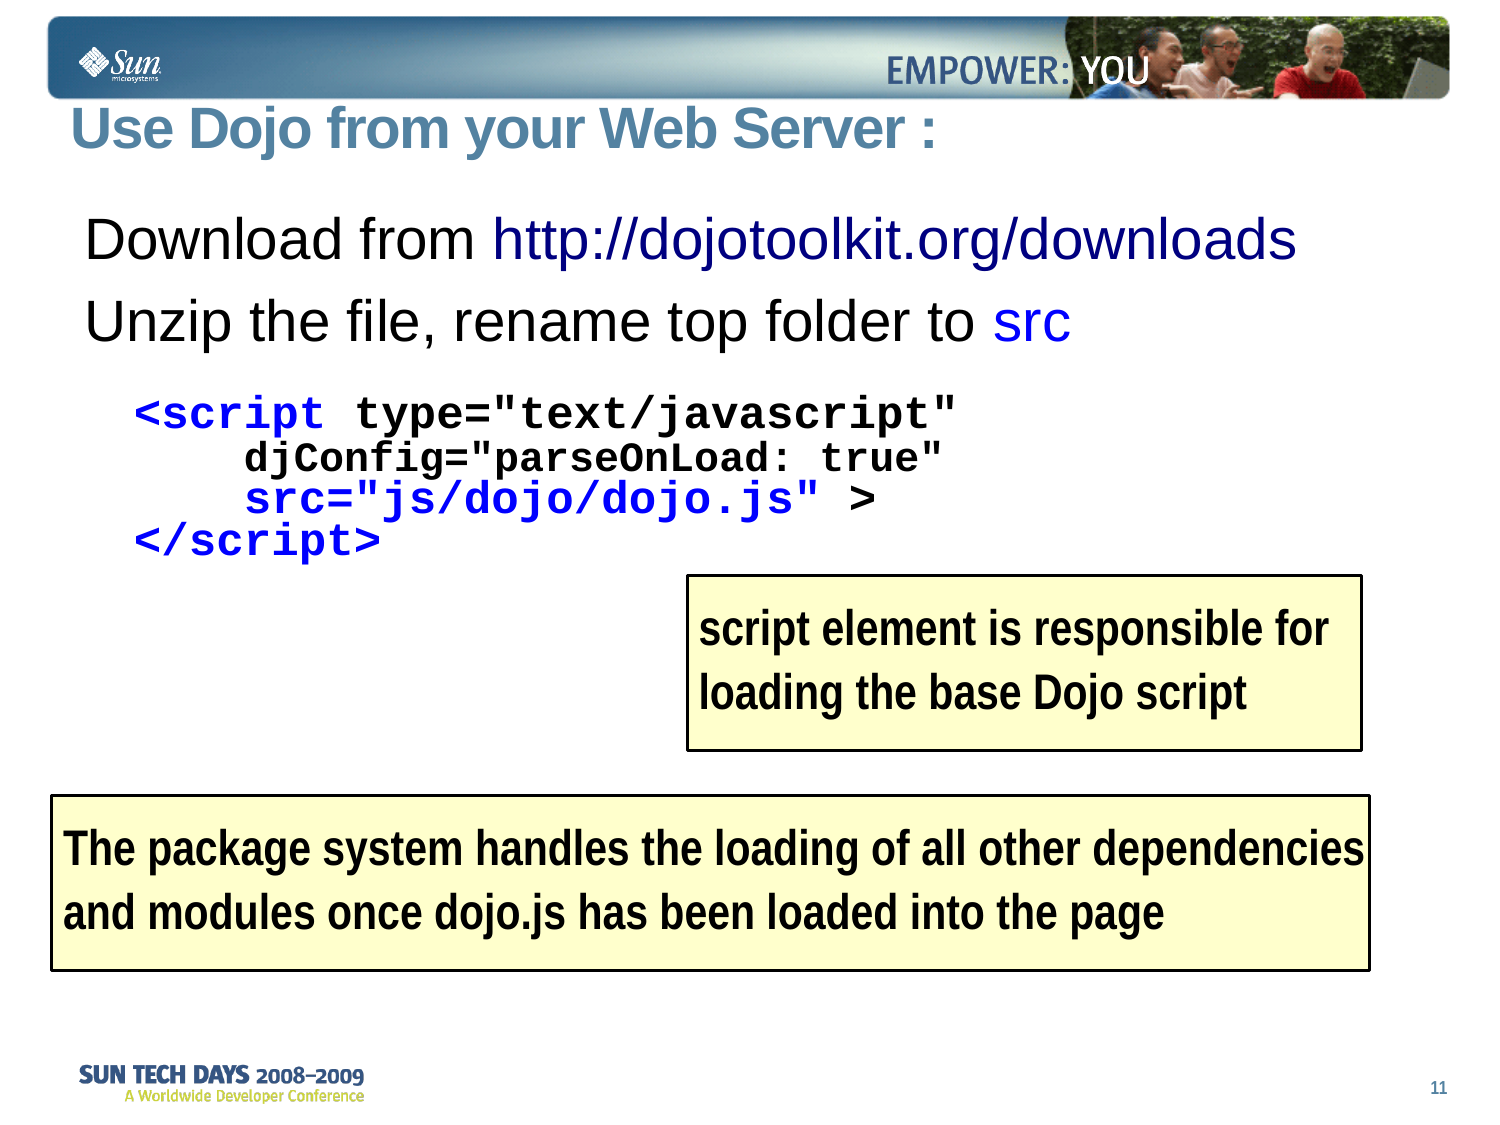

# Use Dojo from your Web Server :
Download from http://dojotoolkit.org/downloads
Unzip the file, rename top folder to src
 <script type="text/javascript"
 djConfig="parseOnLoad: true"
 src="js/dojo/dojo.js" >
 </script>
 script element is responsible for
 loading the base Dojo script
 The package system handles the loading of all other dependencies
 and modules once dojo.js has been loaded into the page